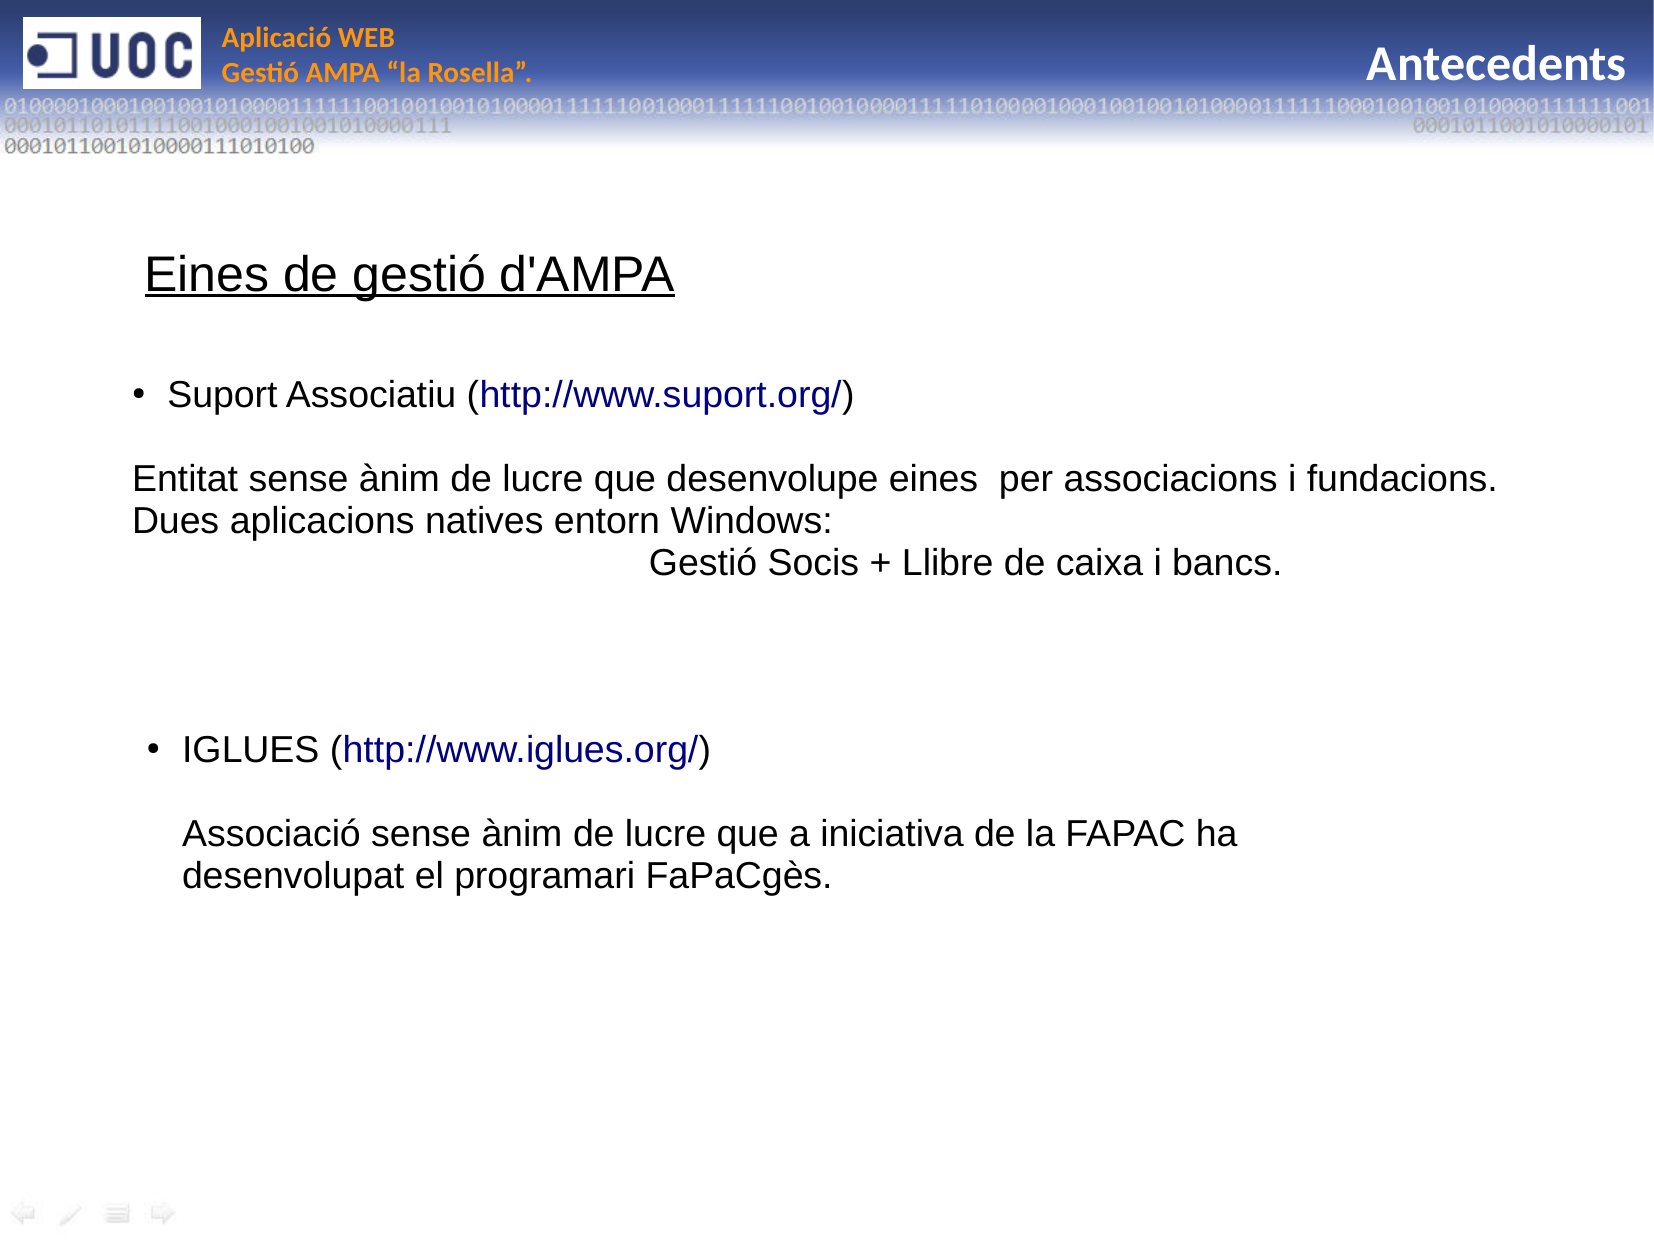

Aplicació WEB
Gestió AMPA “la Rosella”.
Antecedents
Eines de gestió d'AMPA
Suport Associatiu (http://www.suport.org/)
Entitat sense ànim de lucre que desenvolupe eines per associacions i fundacions.
Dues aplicacions natives entorn Windows:
							Gestió Socis + Llibre de caixa i bancs.
IGLUES (http://www.iglues.org/)
Associació sense ànim de lucre que a iniciativa de la FAPAC ha desenvolupat el programari FaPaCgès.